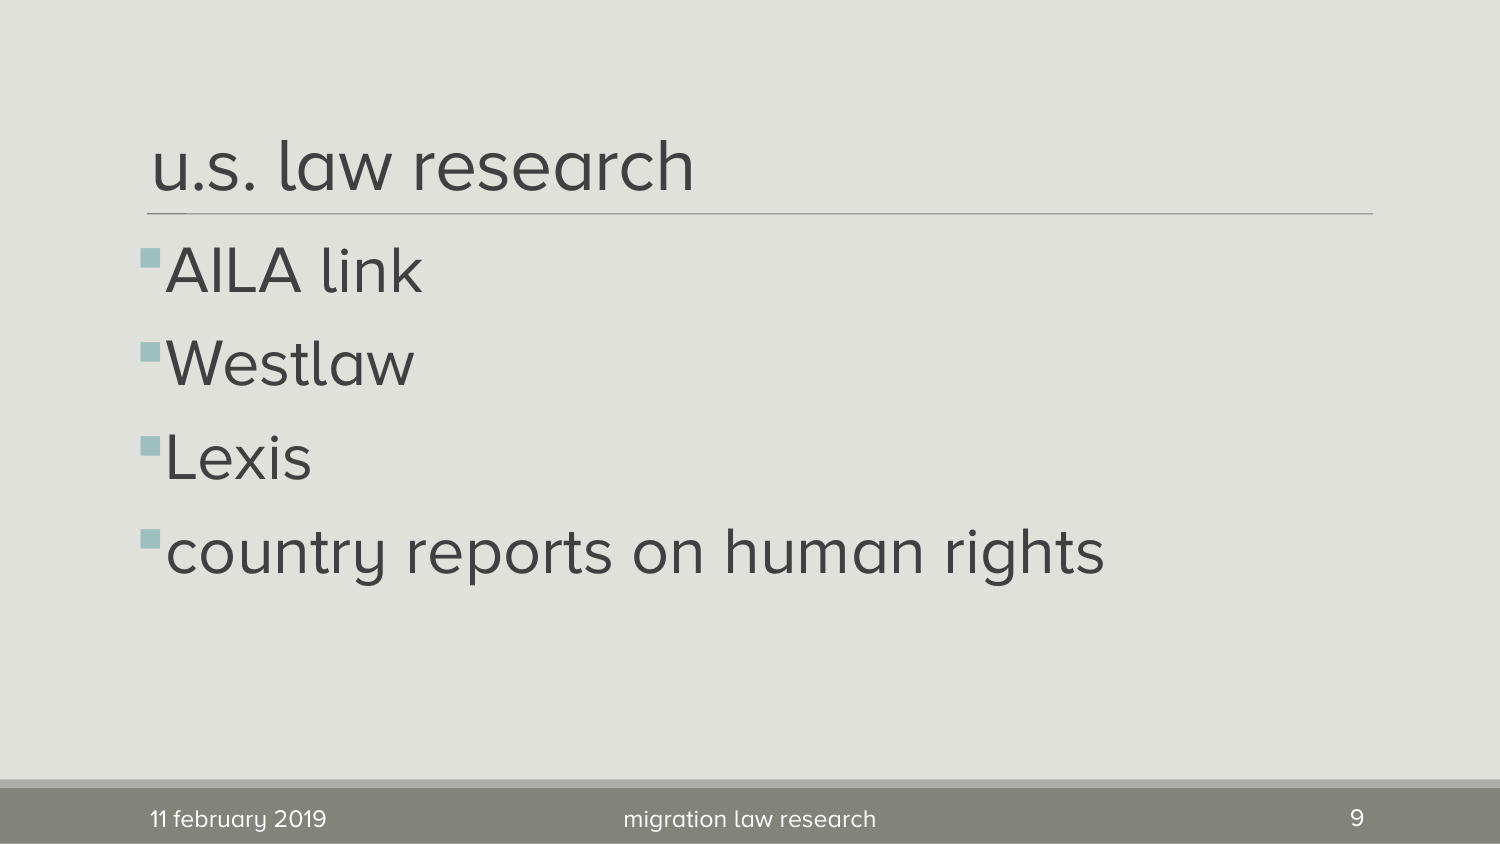

# u.s. law research
AILA link
Westlaw
Lexis
country reports on human rights
11 february 2019
migration law research